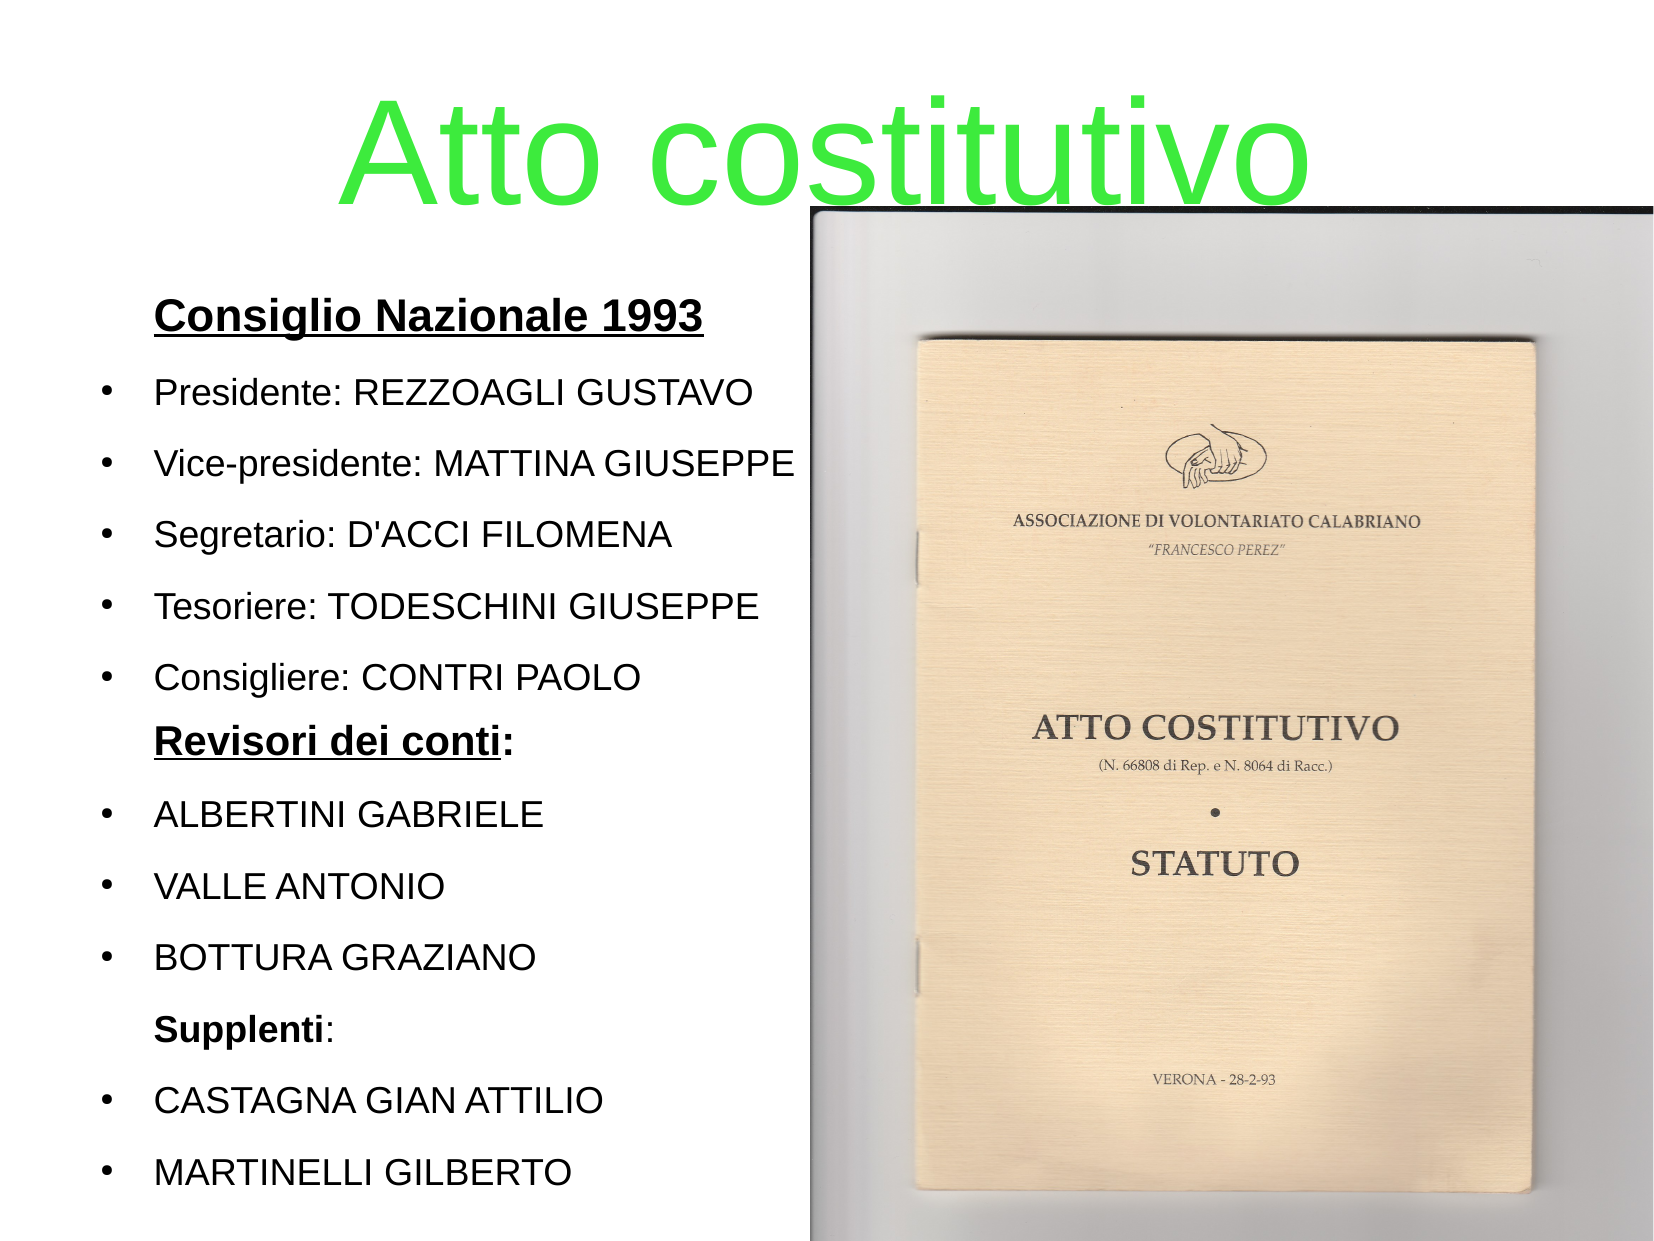

# Atto costitutivo
Consiglio Nazionale 1993
Presidente: REZZOAGLI GUSTAVO
Vice-presidente: MATTINA GIUSEPPE
Segretario: D'ACCI FILOMENA
Tesoriere: TODESCHINI GIUSEPPE
Consigliere: CONTRI PAOLO
Revisori dei conti:
ALBERTINI GABRIELE
VALLE ANTONIO
BOTTURA GRAZIANO
Supplenti:
CASTAGNA GIAN ATTILIO
MARTINELLI GILBERTO